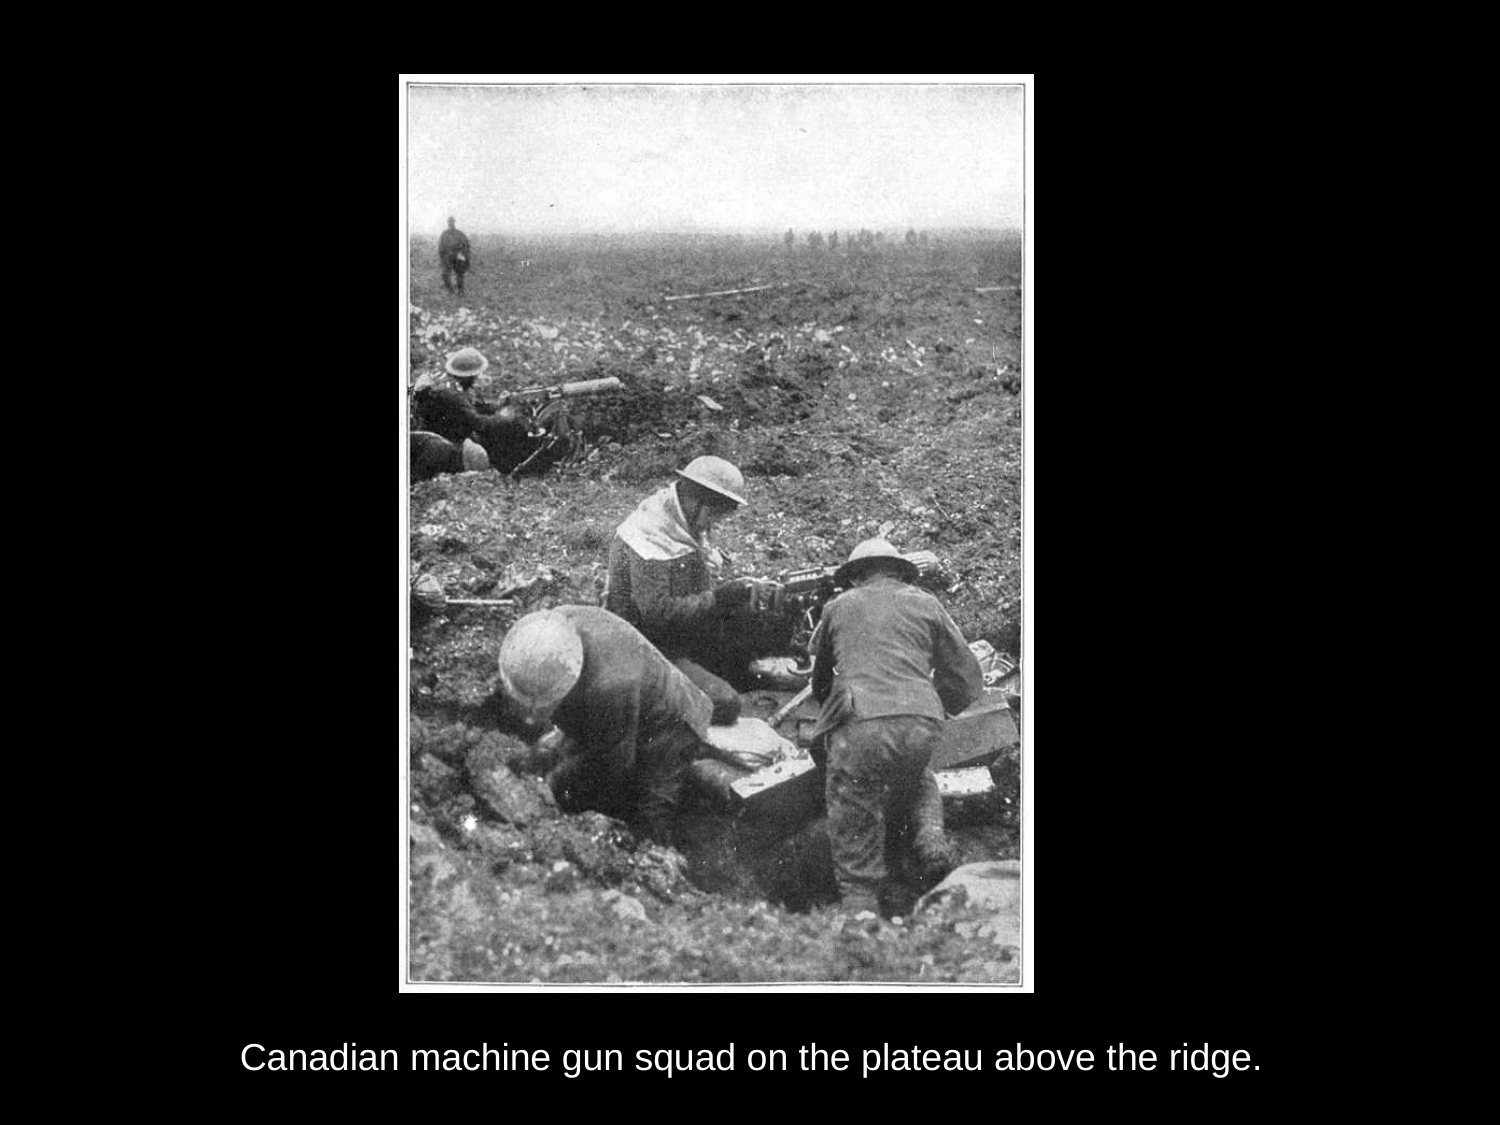

Canadian machine gun squad on the plateau above the ridge.